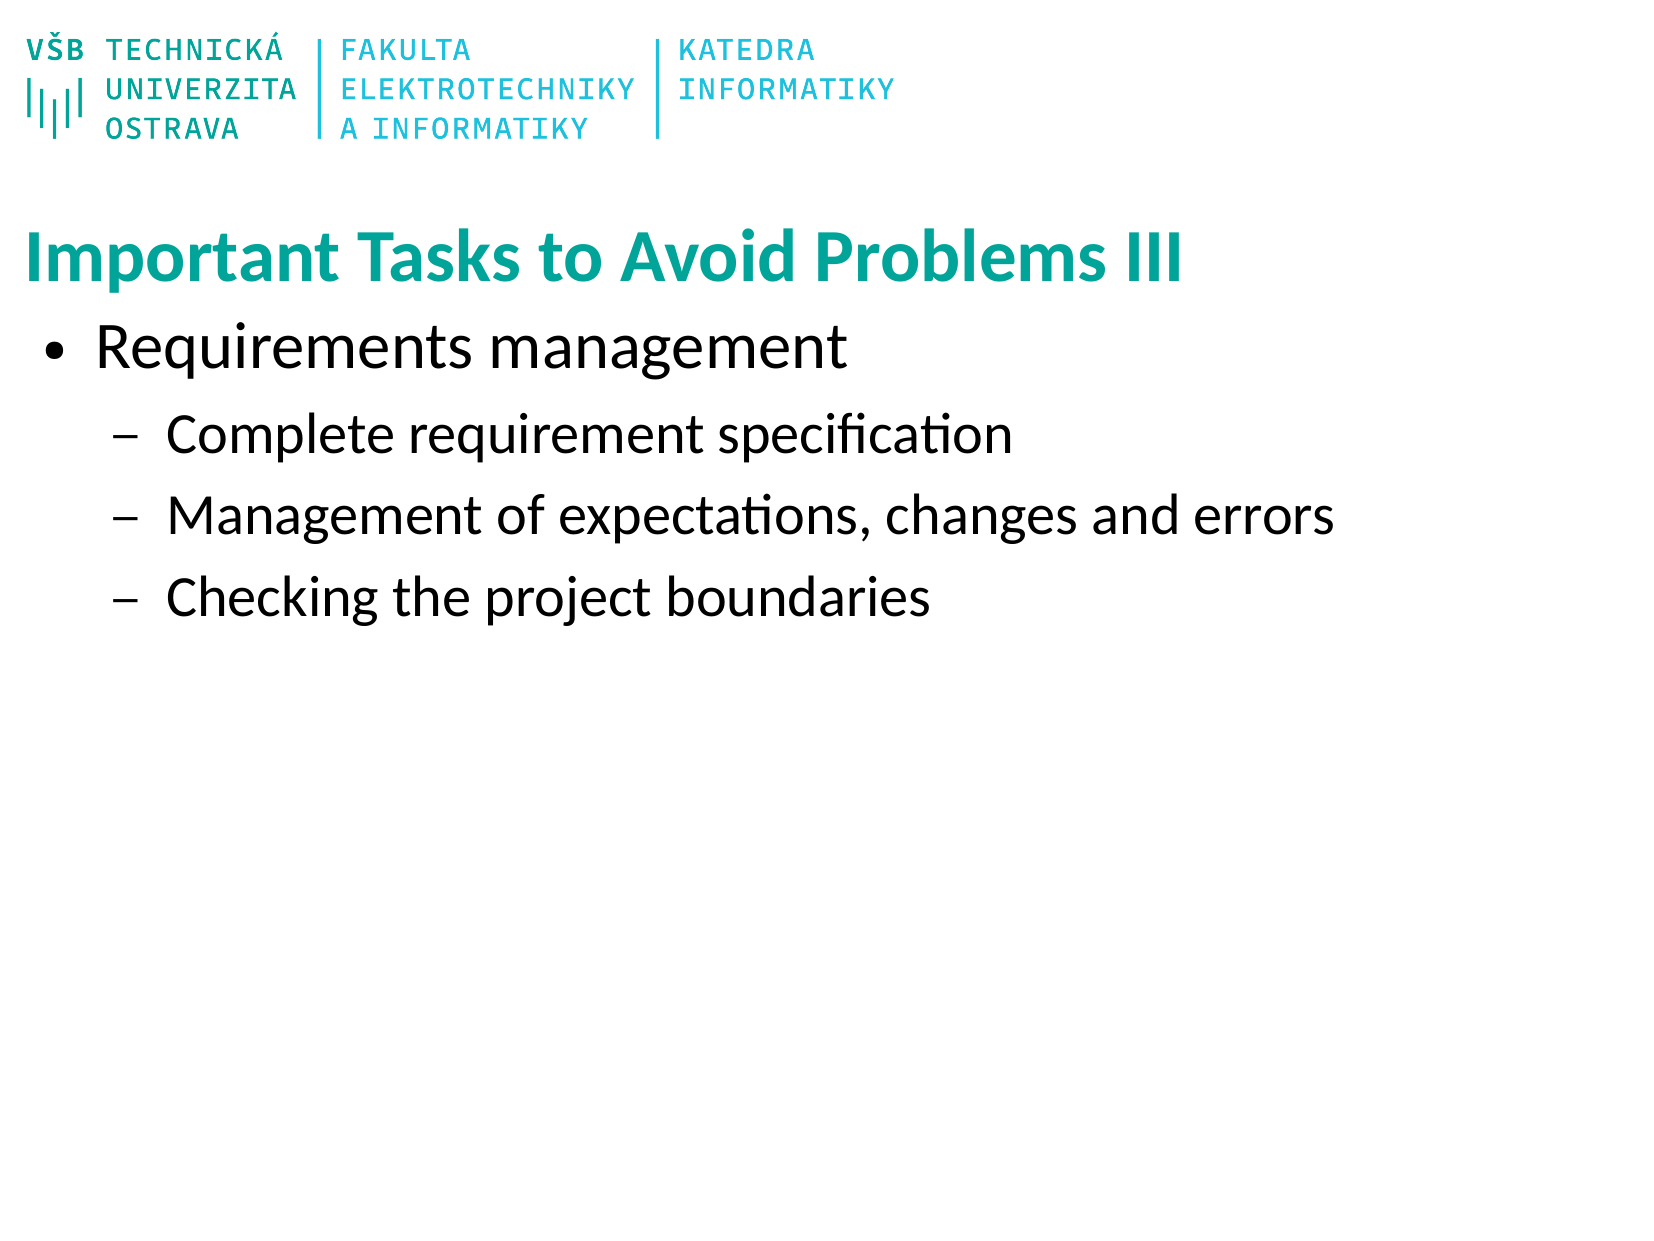

# Important Tasks to Avoid Problems III
Requirements management
Complete requirement specification
Management of expectations, changes and errors
Checking the project boundaries